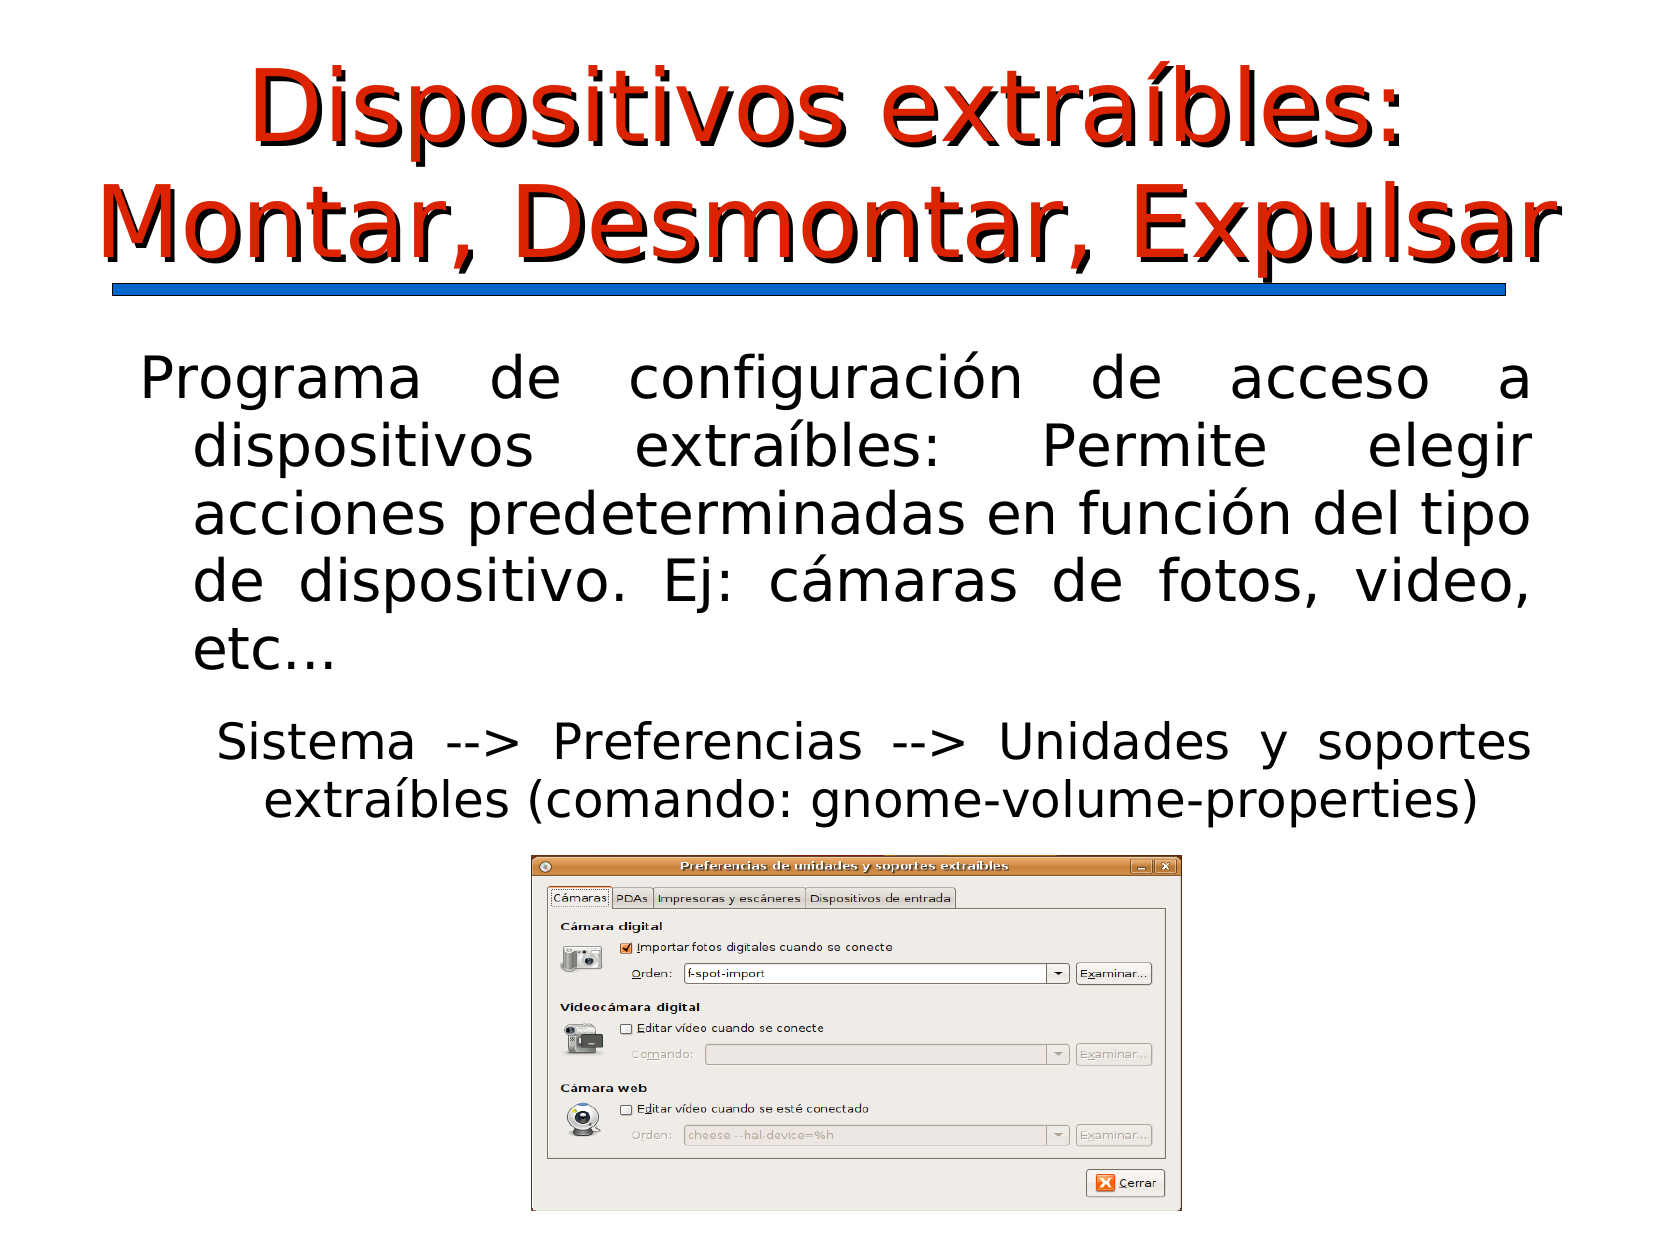

# Dispositivos extraíbles: Montar, Desmontar, Expulsar
Programa de configuración de acceso a dispositivos extraíbles: Permite elegir acciones predeterminadas en función del tipo de dispositivo. Ej: cámaras de fotos, video, etc...
Sistema --> Preferencias --> Unidades y soportes extraíbles (comando: gnome-volume-properties)